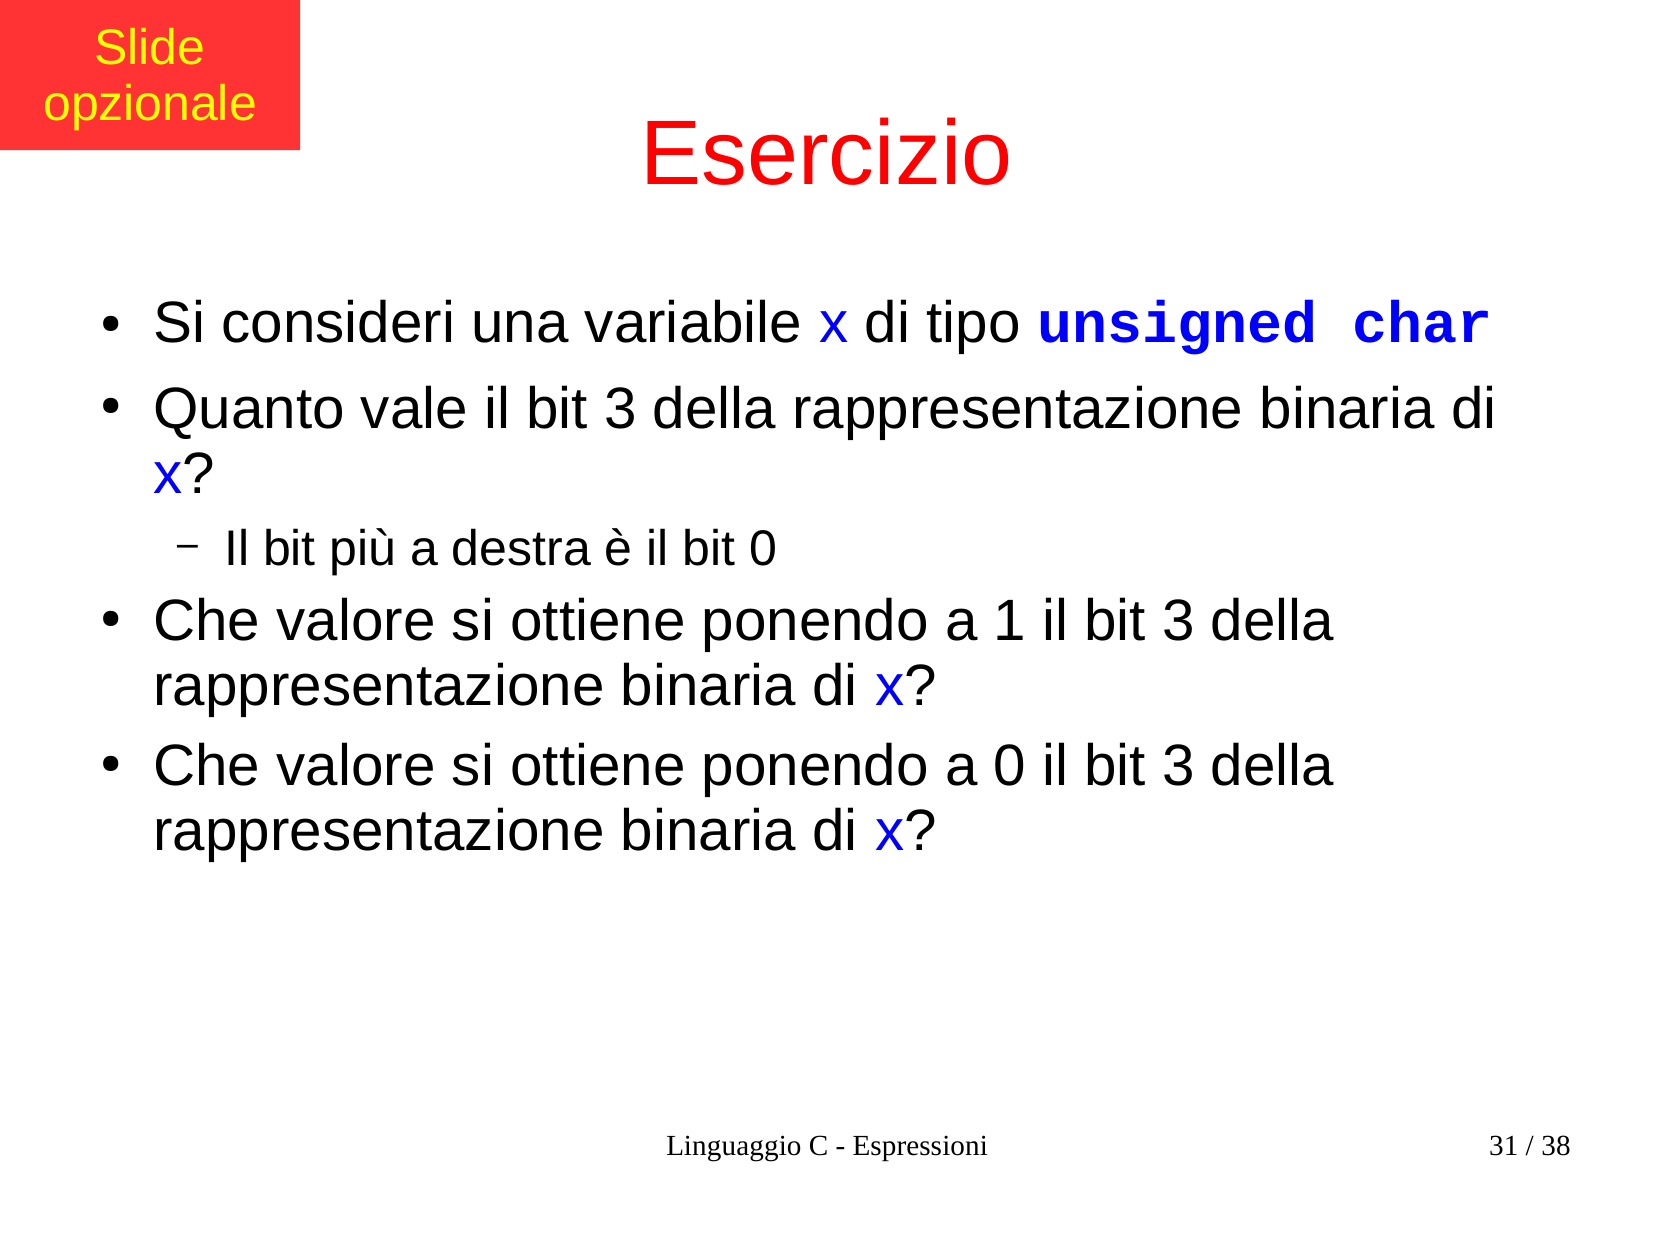

Slide
opzionale
# Esercizio
Si consideri una variabile x di tipo unsigned char
Quanto vale il bit 3 della rappresentazione binaria di x?
Il bit più a destra è il bit 0
Che valore si ottiene ponendo a 1 il bit 3 della rappresentazione binaria di x?
Che valore si ottiene ponendo a 0 il bit 3 della rappresentazione binaria di x?
Linguaggio C - Espressioni
31